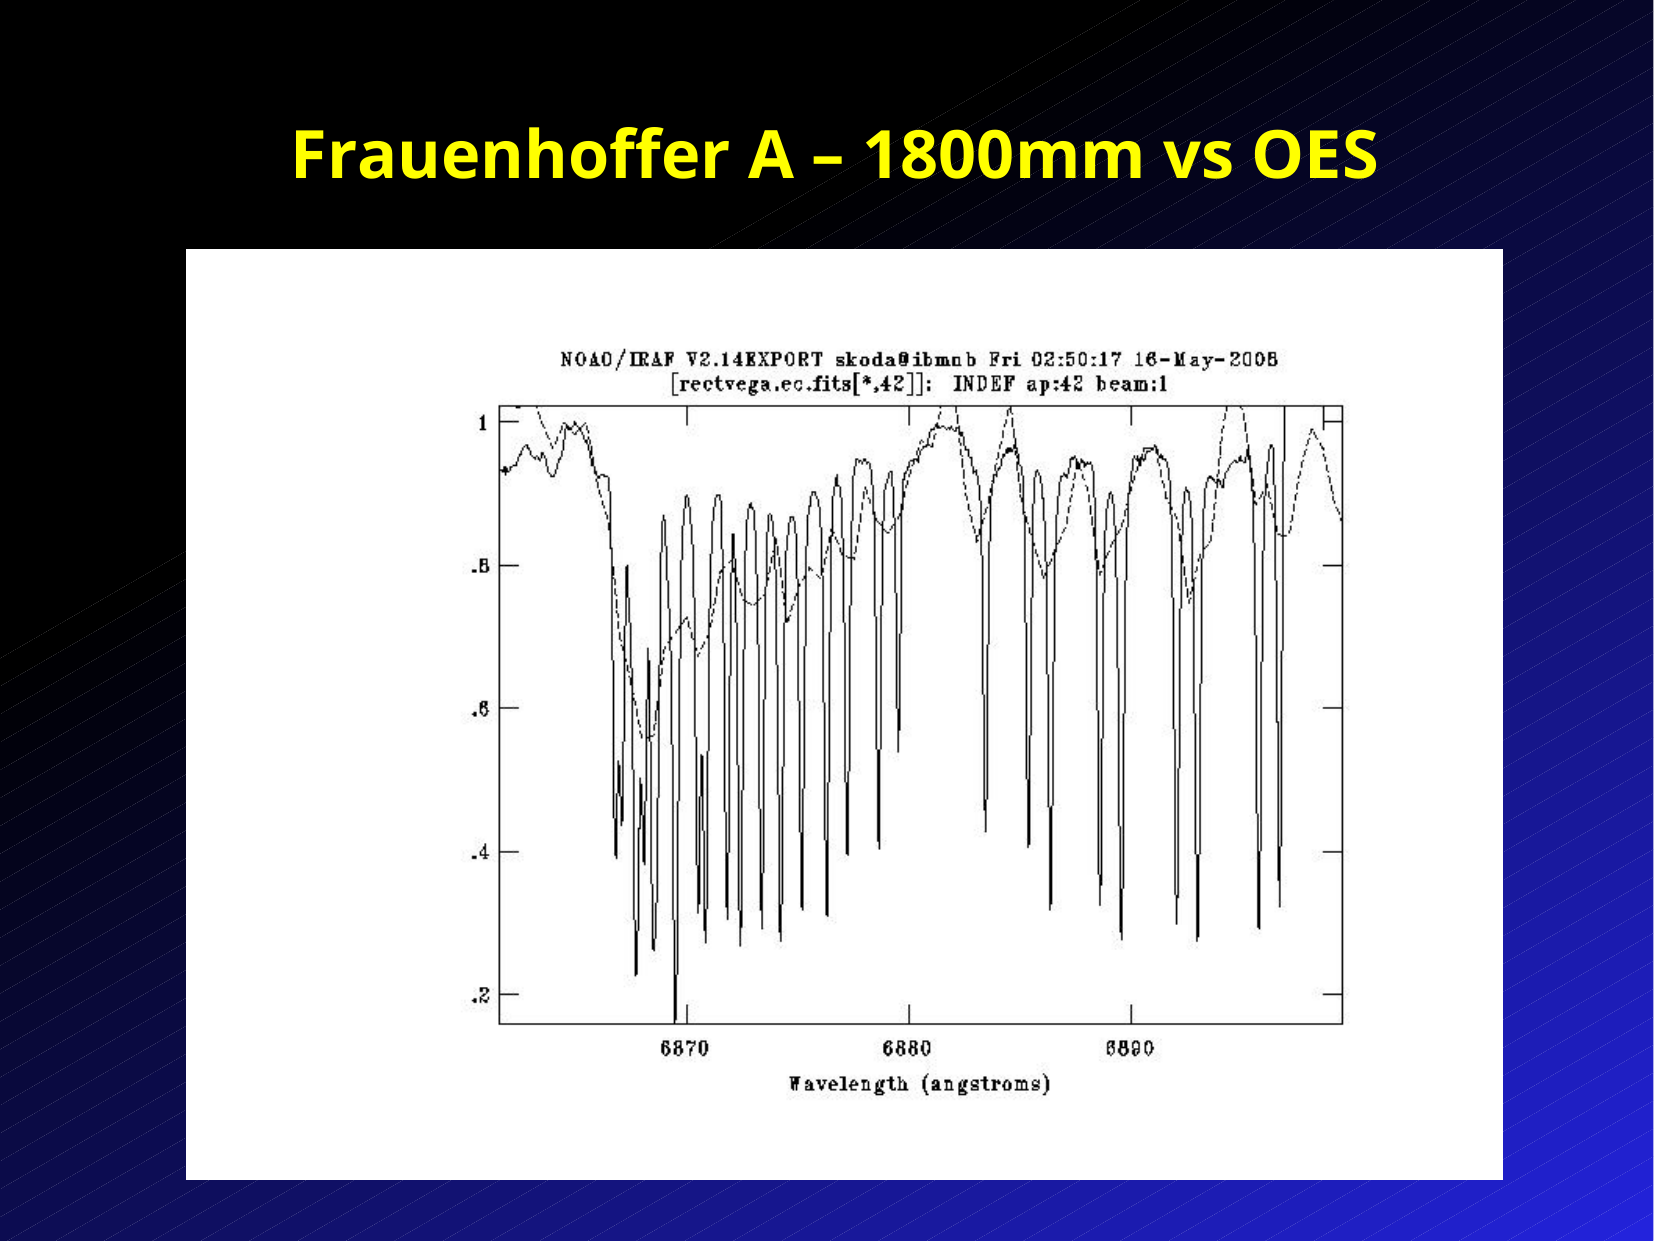

# Frauenhoffer A – 1800mm vs OES